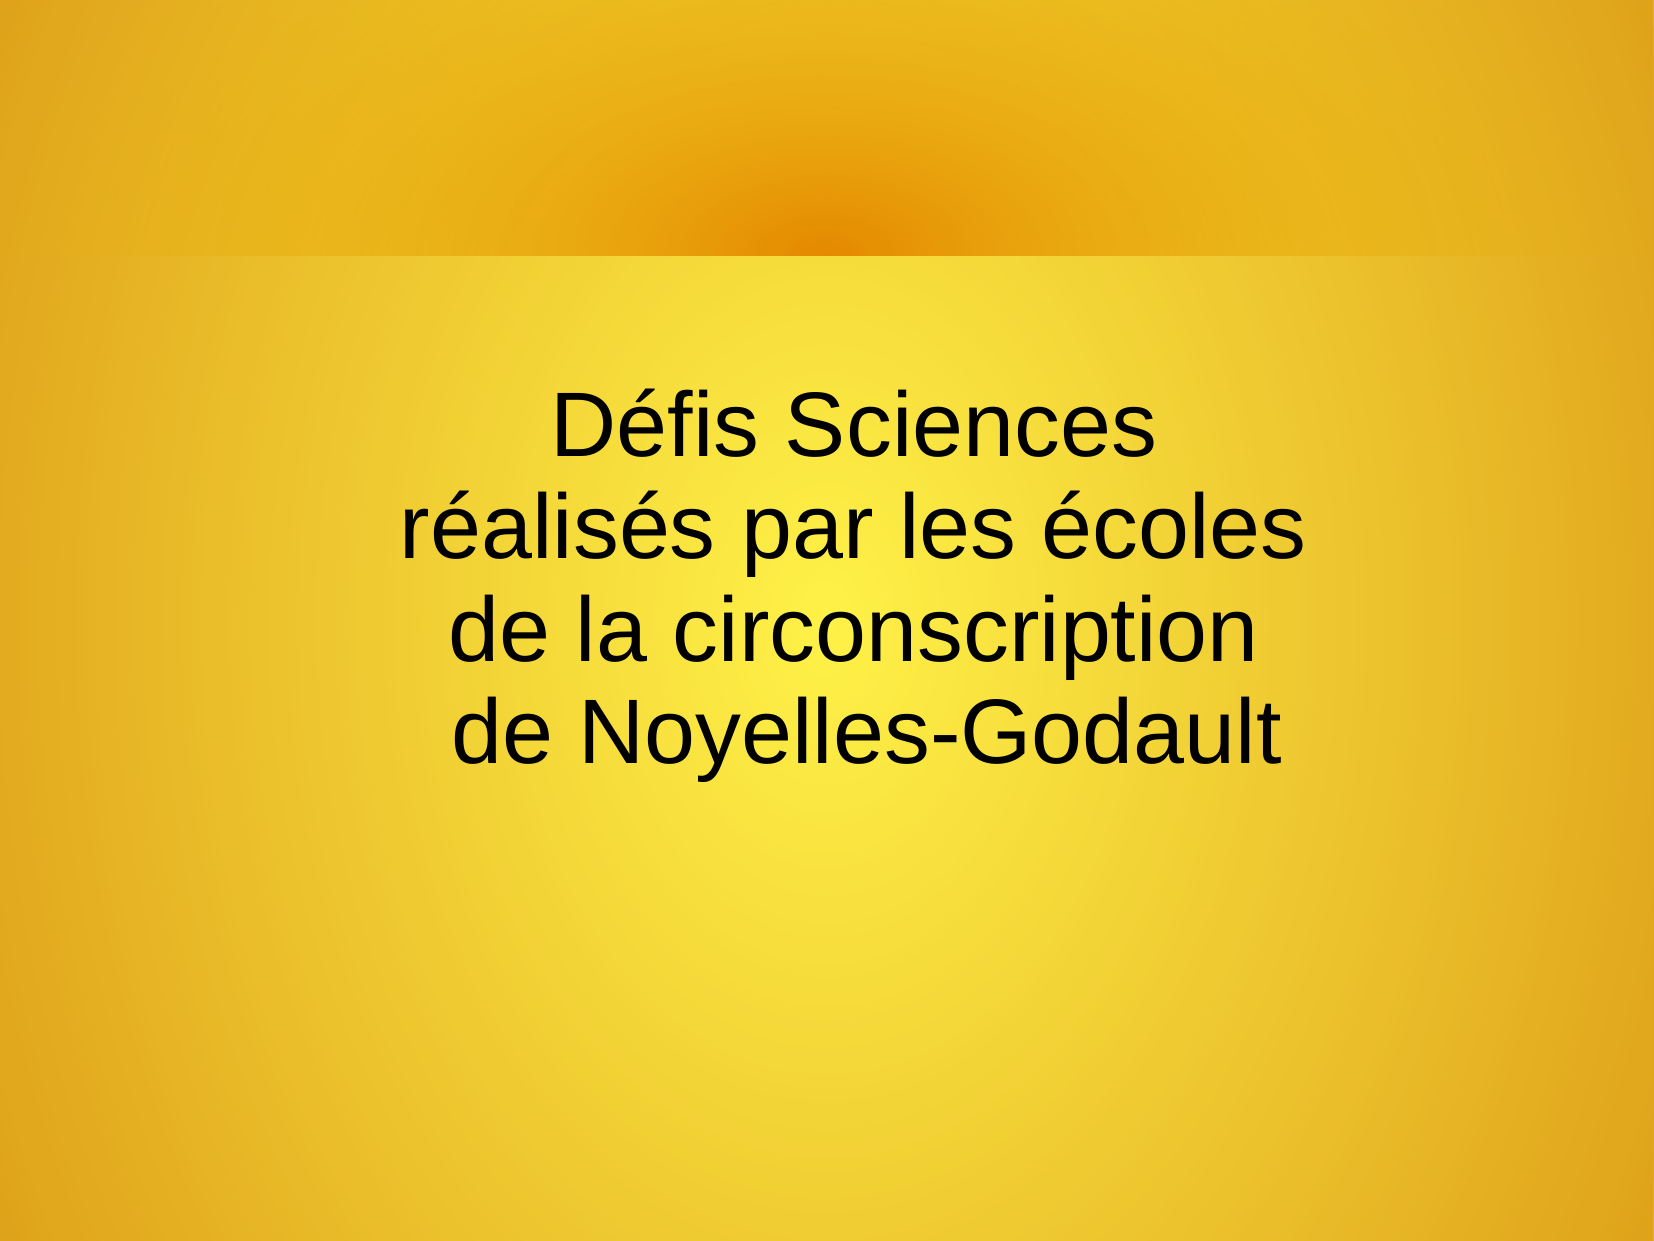

Défis Sciences
réalisés par les écoles
de la circonscription
de Noyelles-Godault